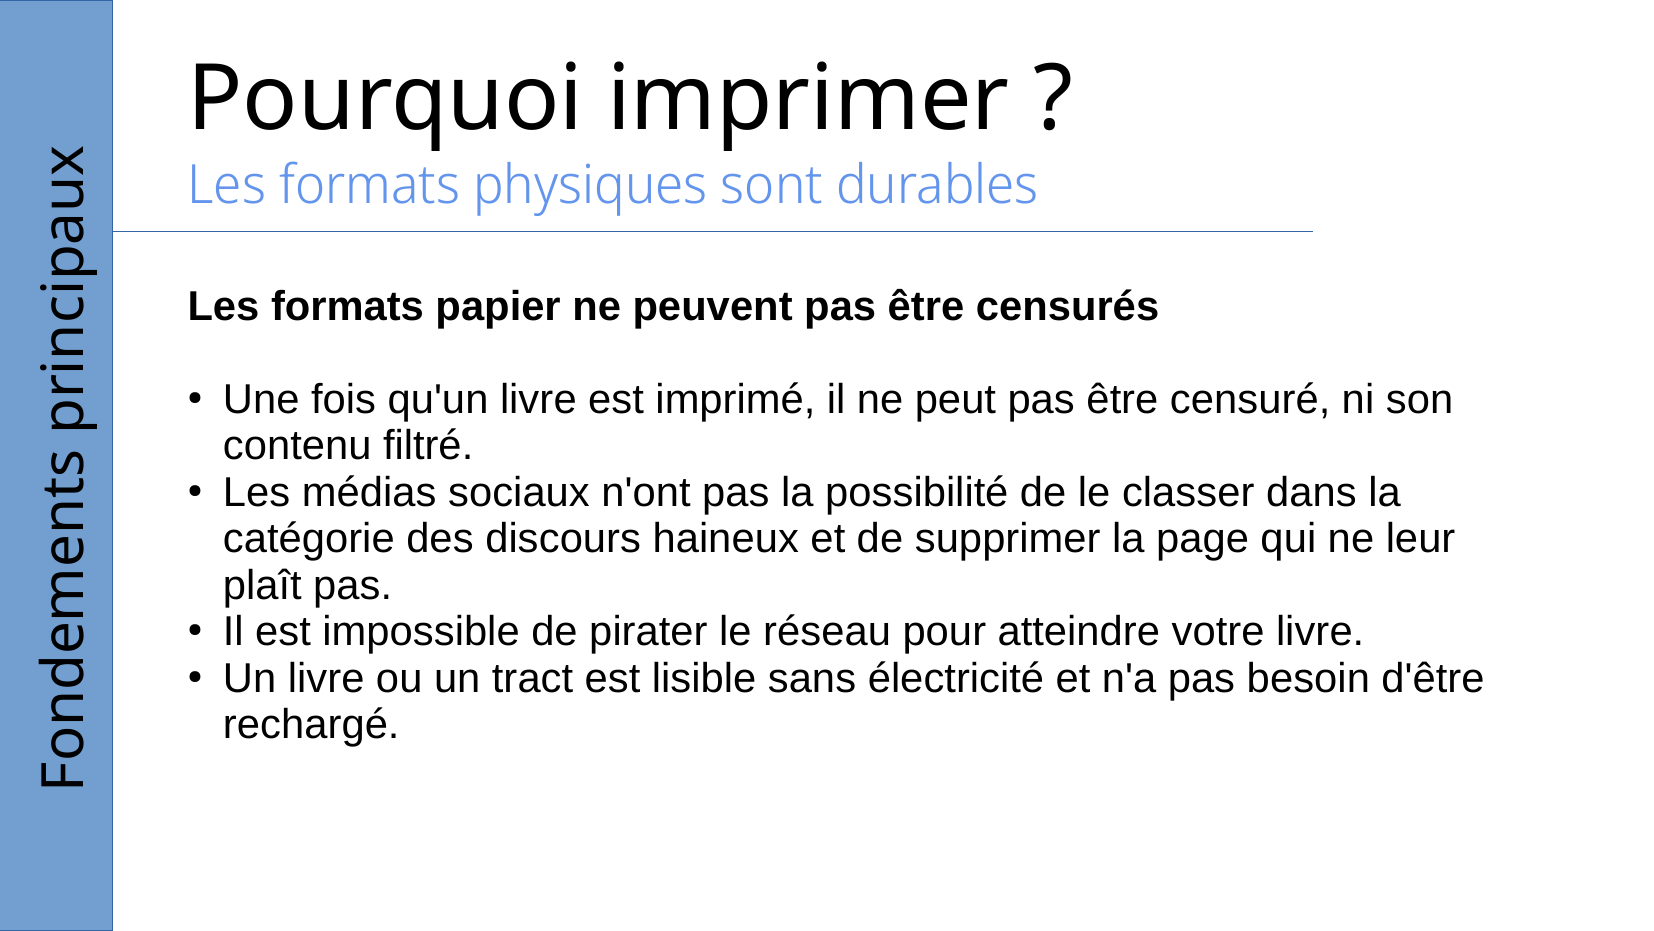

# Pourquoi imprimer ?
Les formats physiques sont durables
Les formats papier ne peuvent pas être censurés
Une fois qu'un livre est imprimé, il ne peut pas être censuré, ni son contenu filtré.
Les médias sociaux n'ont pas la possibilité de le classer dans la catégorie des discours haineux et de supprimer la page qui ne leur plaît pas.
Il est impossible de pirater le réseau pour atteindre votre livre.
Un livre ou un tract est lisible sans électricité et n'a pas besoin d'être rechargé.
Fondements principaux